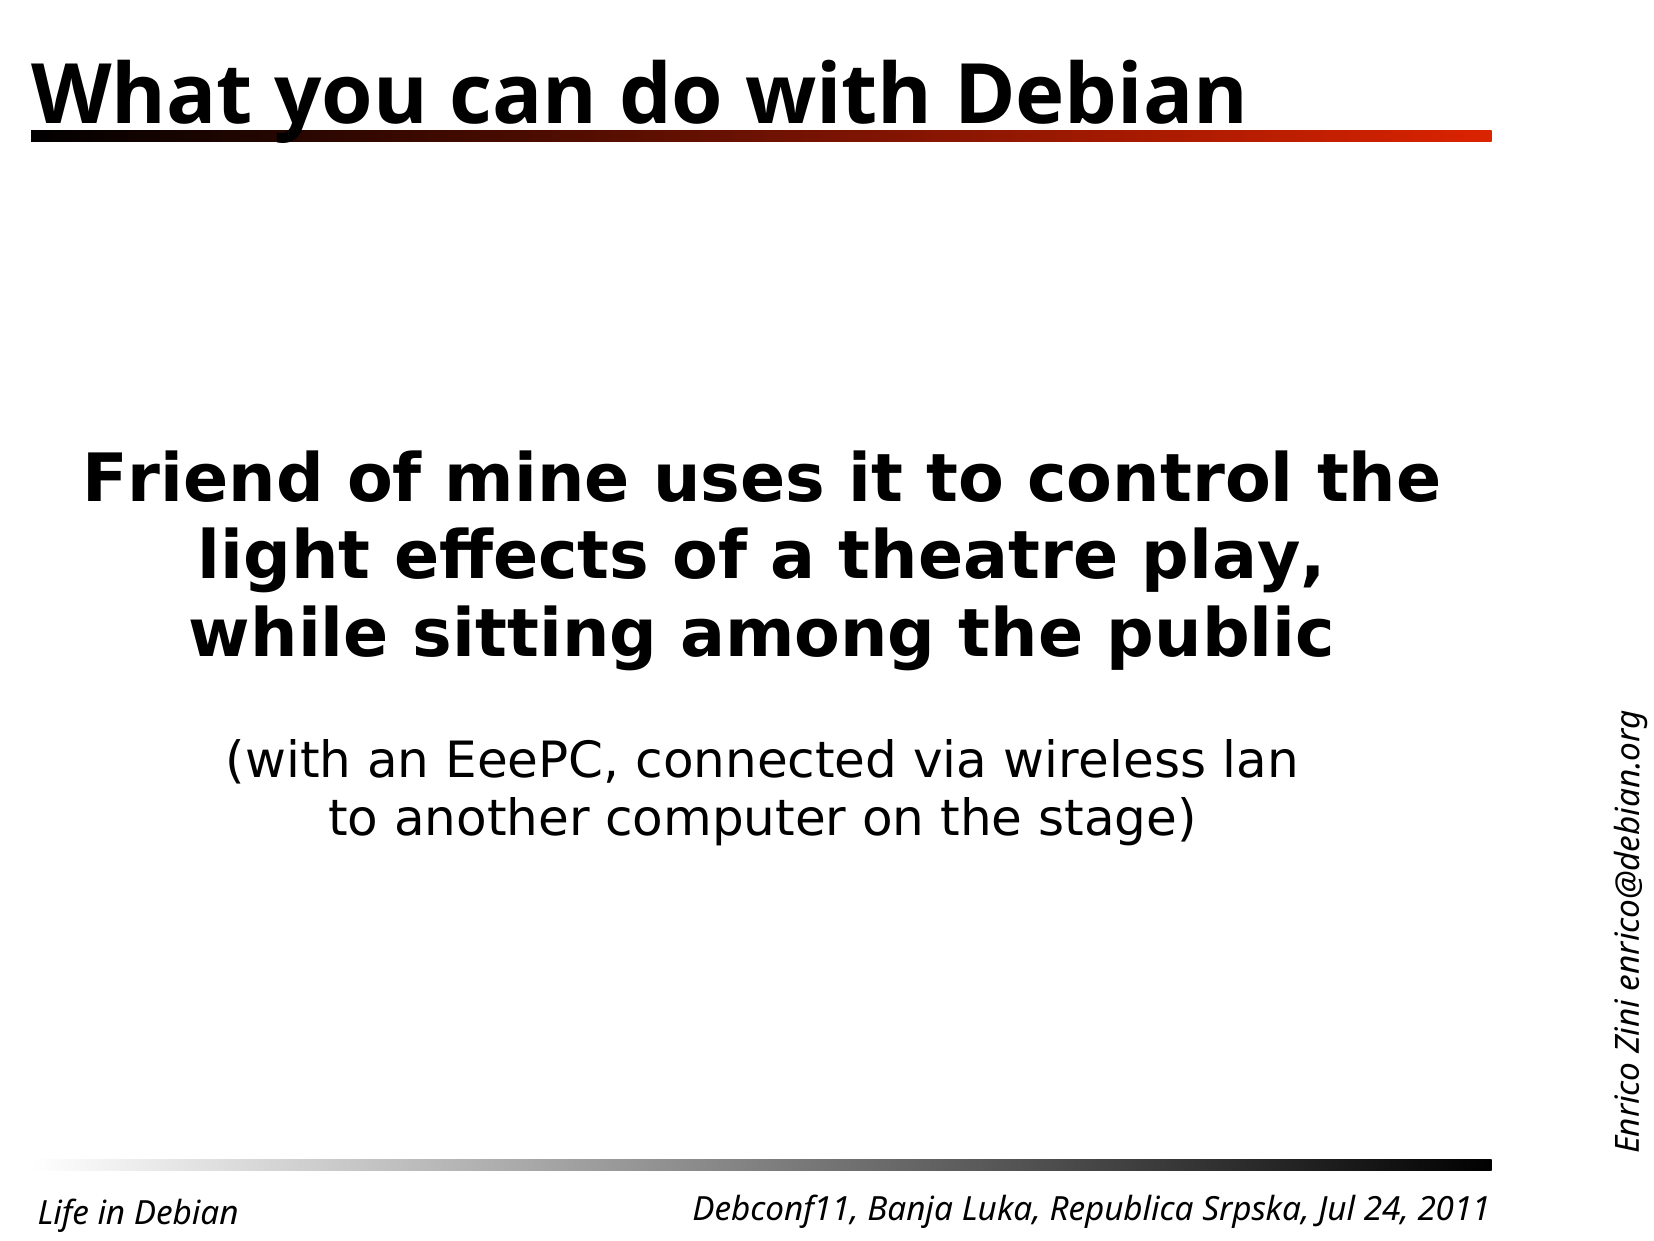

What you can do with Debian
Friend of mine uses it to control the light effects of a theatre play,
while sitting among the public
(with an EeePC, connected via wireless lan
to another computer on the stage)